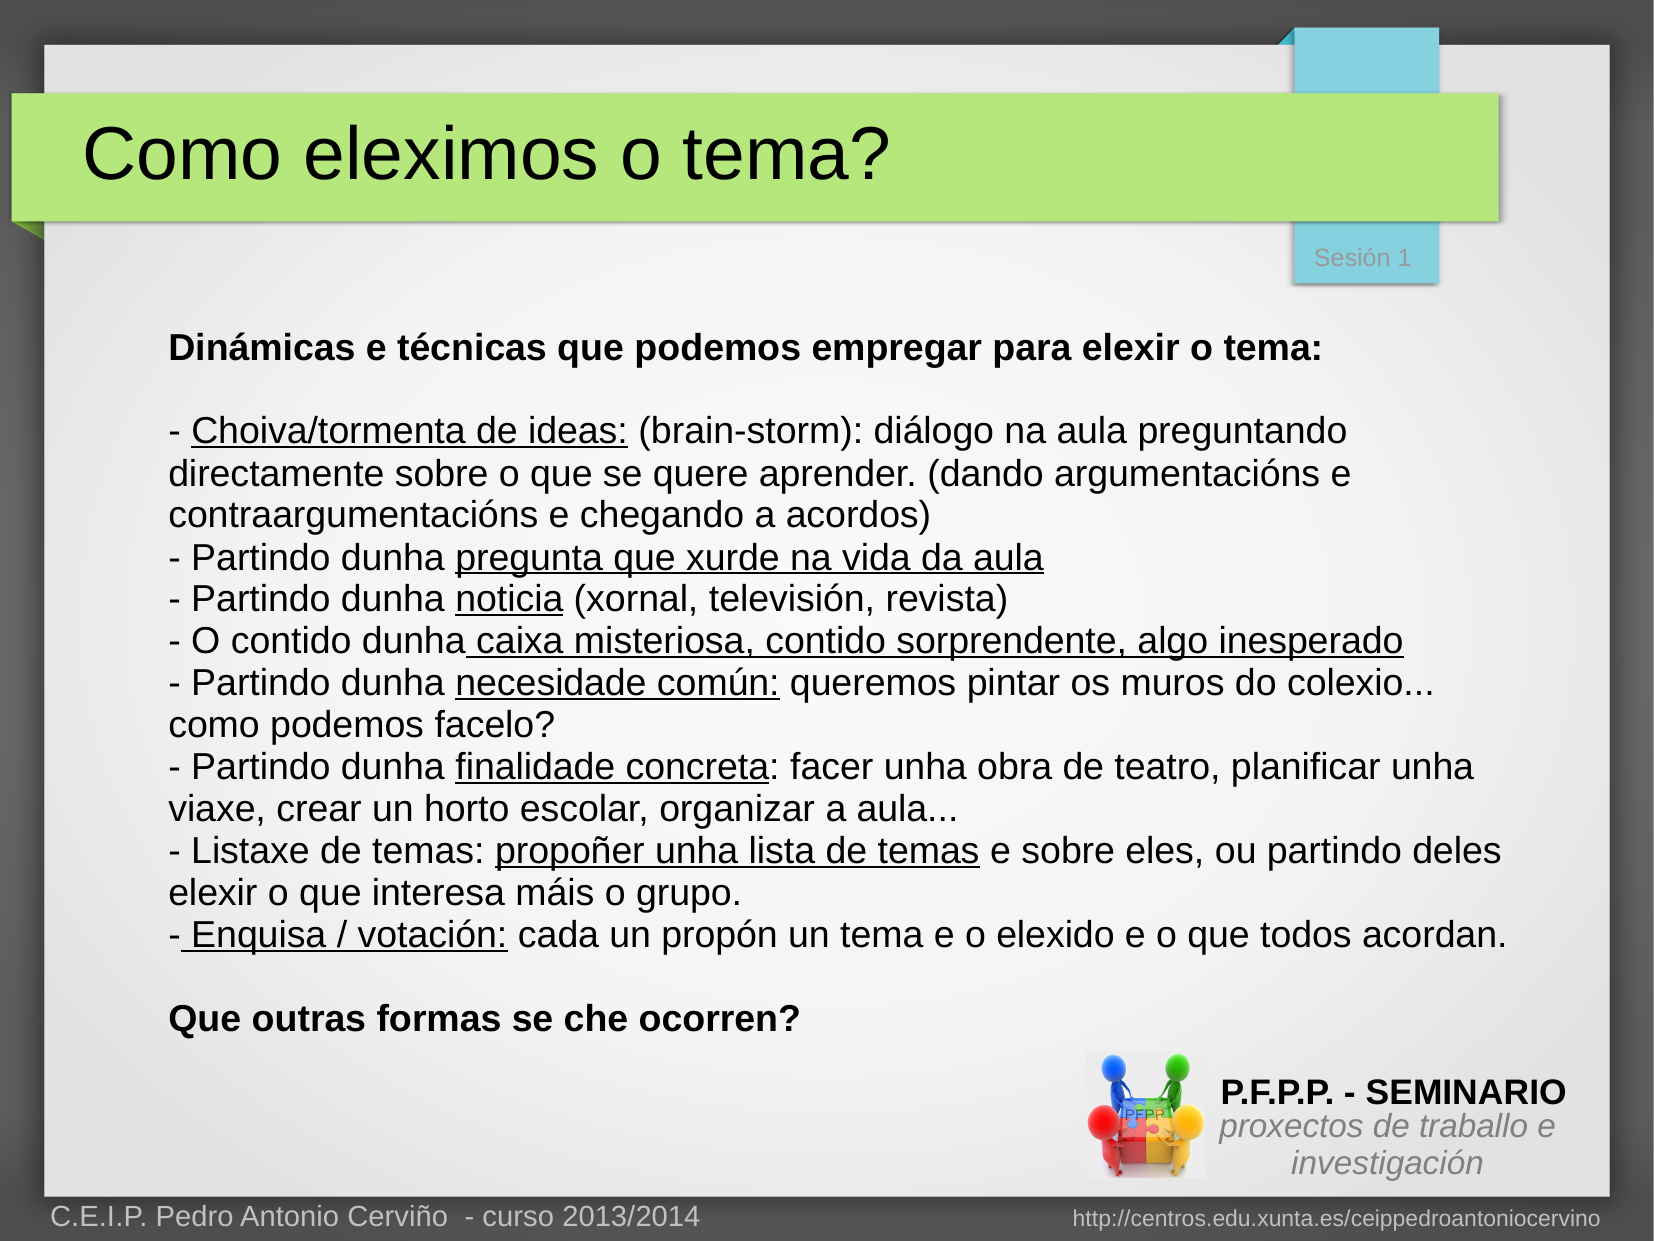

# Como eleximos o tema?
Sesión 1
Dinámicas e técnicas que podemos empregar para elexir o tema:
- Choiva/tormenta de ideas: (brain-storm): diálogo na aula preguntando directamente sobre o que se quere aprender. (dando argumentacións e contraargumentacións e chegando a acordos)
- Partindo dunha pregunta que xurde na vida da aula
- Partindo dunha noticia (xornal, televisión, revista)
- O contido dunha caixa misteriosa, contido sorprendente, algo inesperado
- Partindo dunha necesidade común: queremos pintar os muros do colexio... como podemos facelo?
- Partindo dunha finalidade concreta: facer unha obra de teatro, planificar unha viaxe, crear un horto escolar, organizar a aula...
- Listaxe de temas: propoñer unha lista de temas e sobre eles, ou partindo deles elexir o que interesa máis o grupo.
- Enquisa / votación: cada un propón un tema e o elexido e o que todos acordan.
Que outras formas se che ocorren?
P.F.P.P. - SEMINARIO
proxectos de traballo e investigación
C.E.I.P. Pedro Antonio Cerviño - curso 2013/2014 http://centros.edu.xunta.es/ceippedroantoniocervino